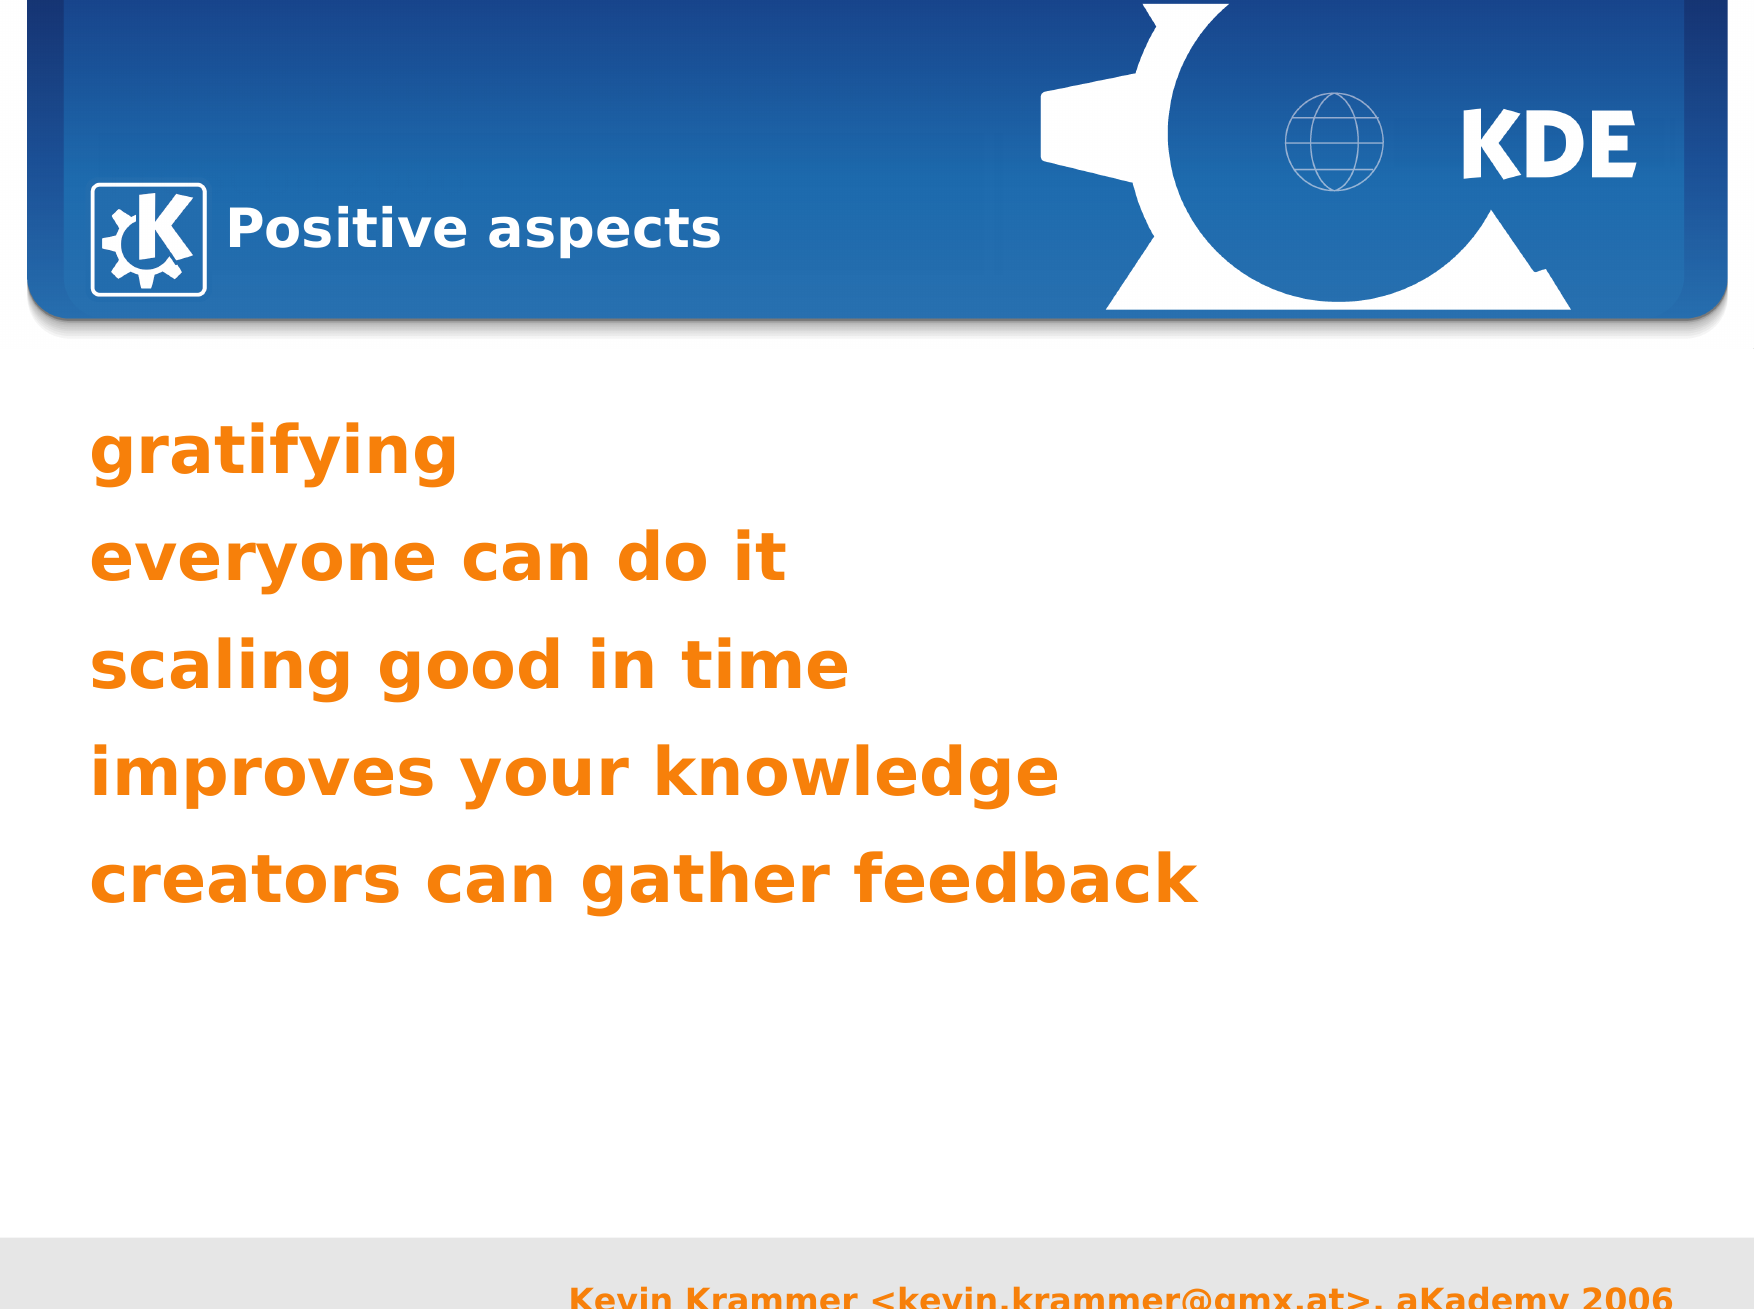

# Positive aspects
gratifying
everyone can do it
scaling good in time
improves your knowledge
creators can gather feedback